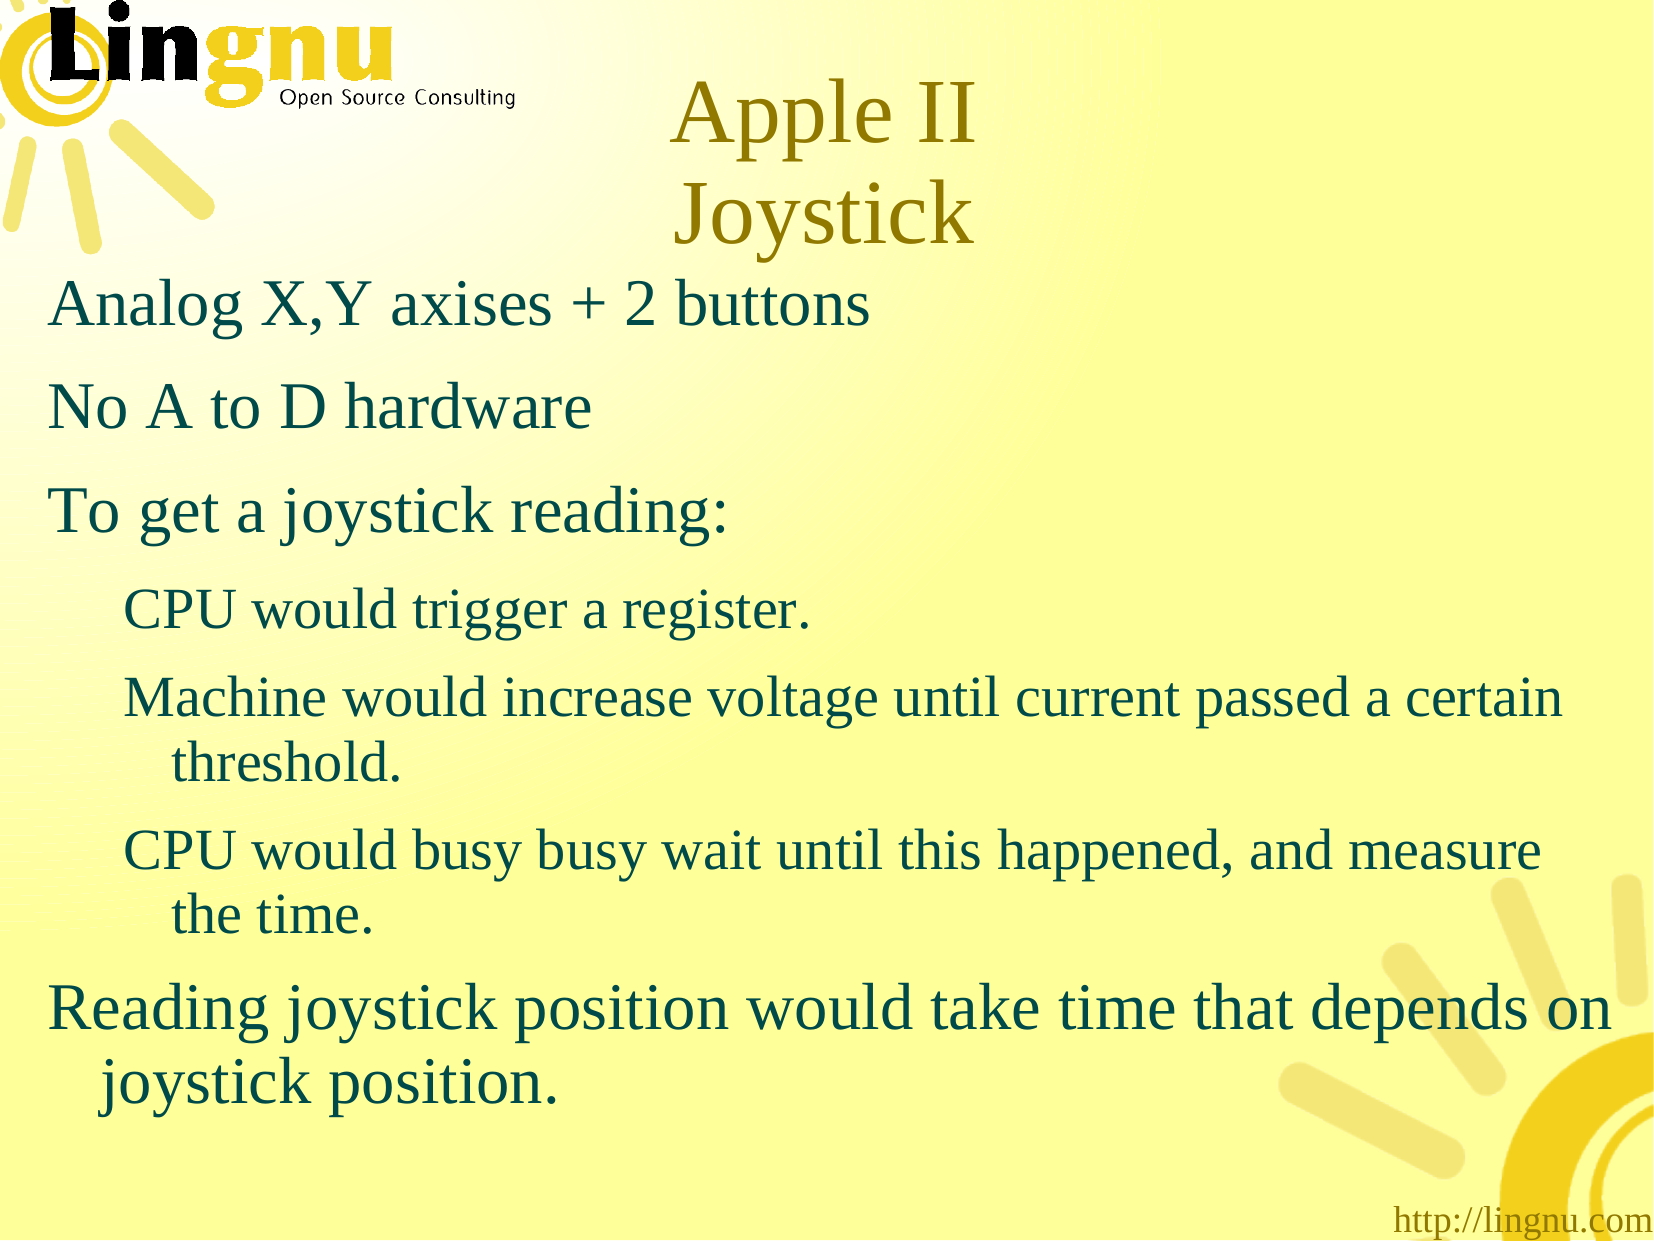

# Apple II Joystick
Analog X,Y axises + 2 buttons
No A to D hardware
To get a joystick reading:
CPU would trigger a register.
Machine would increase voltage until current passed a certain threshold.
CPU would busy busy wait until this happened, and measure the time.
Reading joystick position would take time that depends on joystick position.